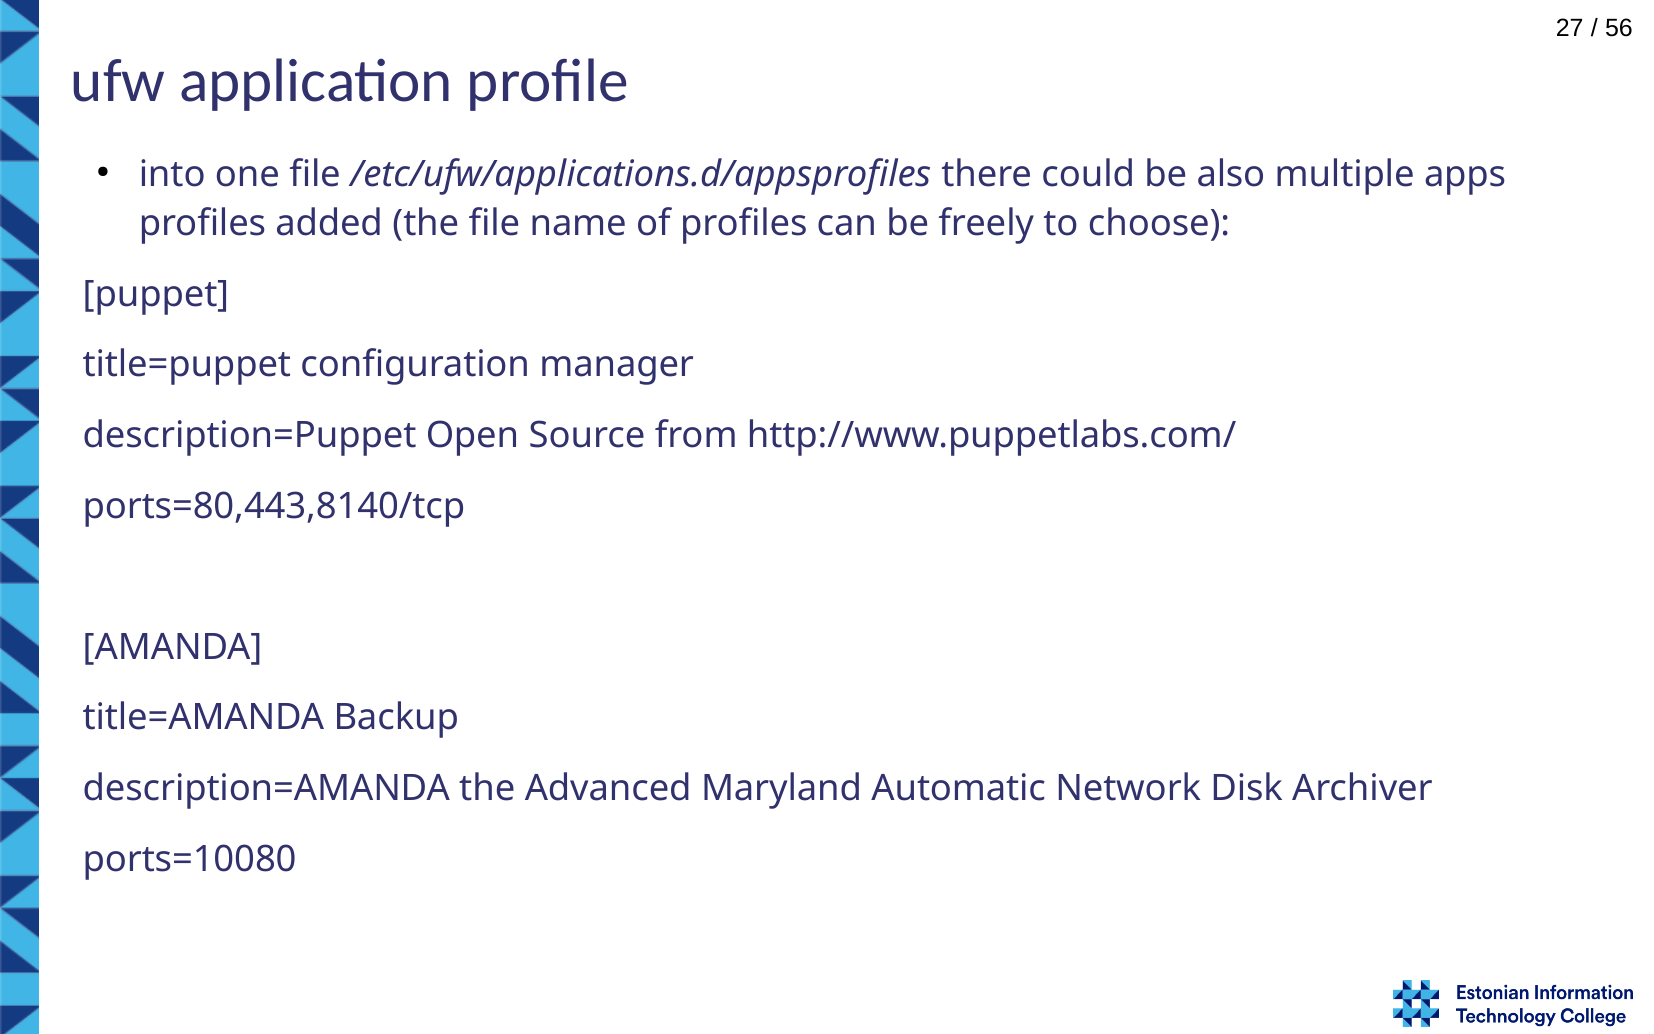

# ufw application profile
into one file /etc/ufw/applications.d/appsprofiles there could be also multiple apps profiles added (the file name of profiles can be freely to choose):
[puppet]
title=puppet configuration manager
description=Puppet Open Source from http://www.puppetlabs.com/
ports=80,443,8140/tcp
[AMANDA]
title=AMANDA Backup
description=AMANDA the Advanced Maryland Automatic Network Disk Archiver
ports=10080